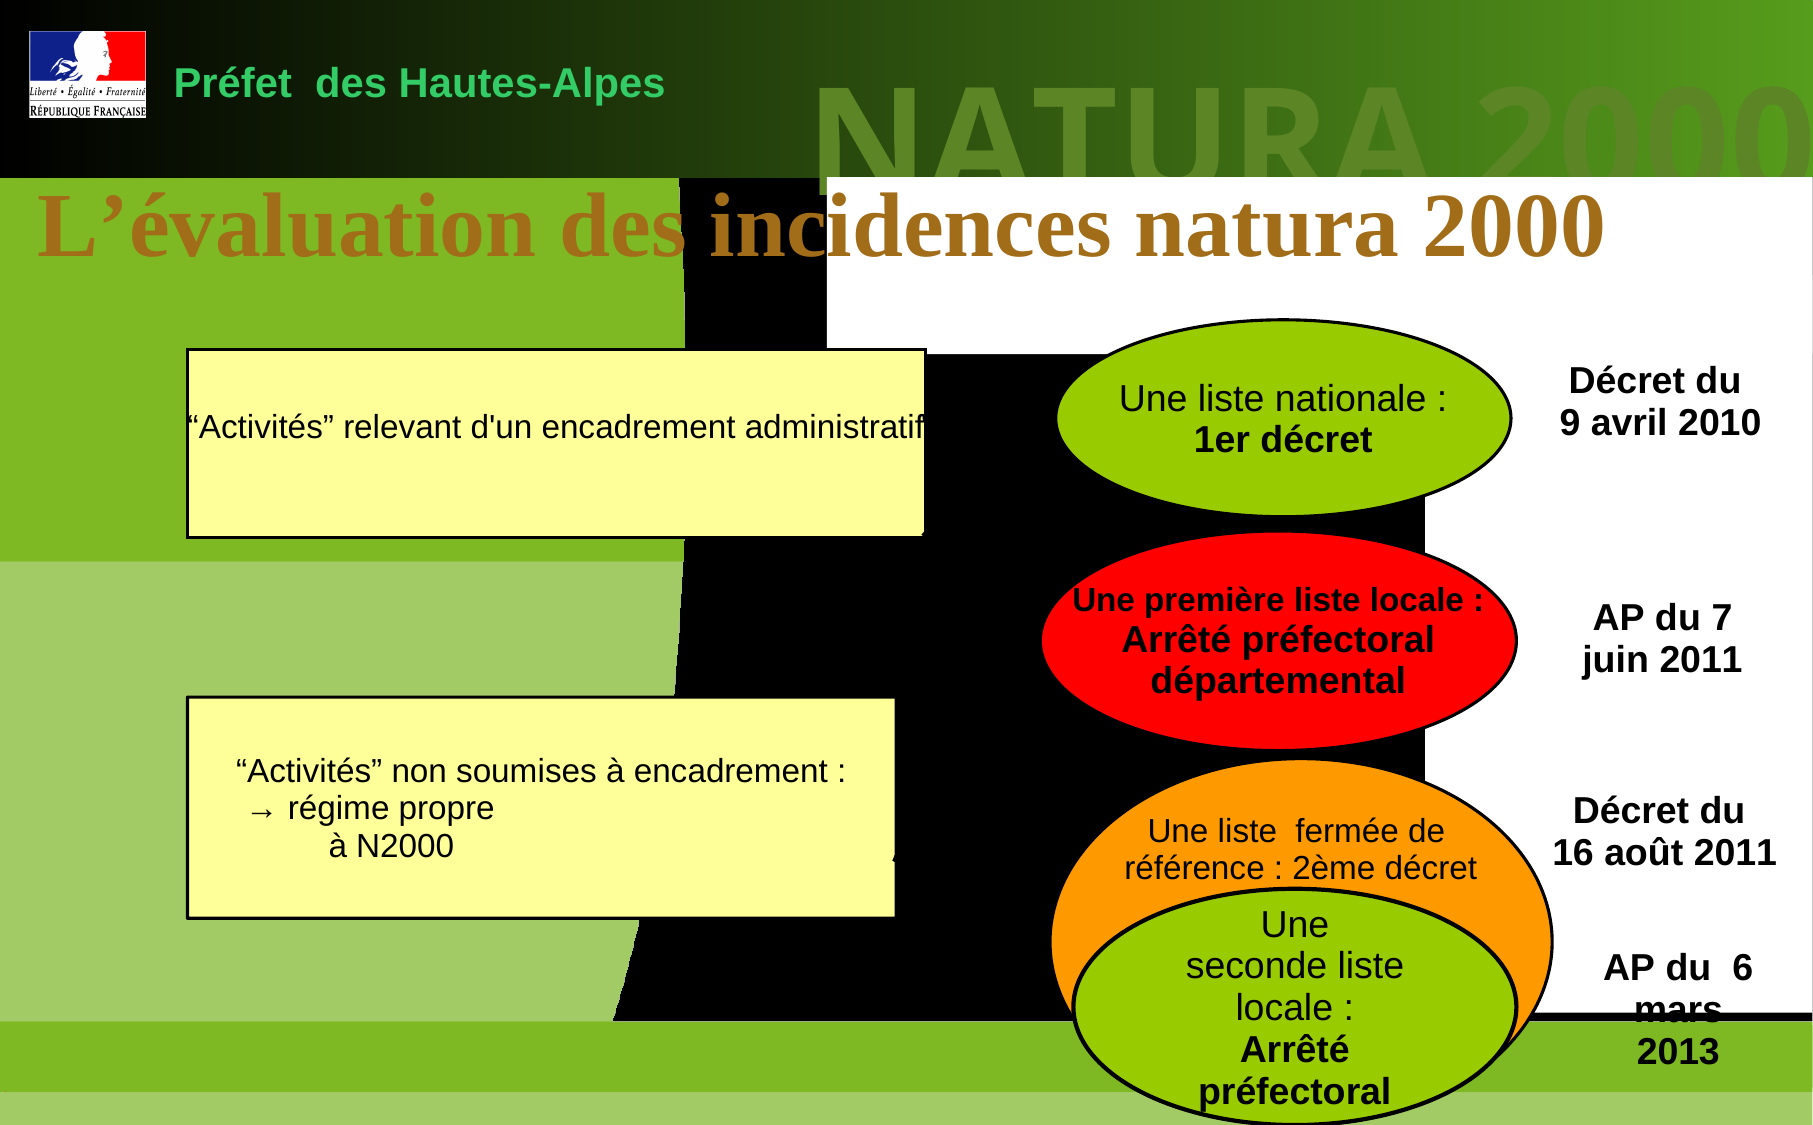

# L’évaluation des incidences natura 2000
Une liste nationale :
1er décret
“Activités” relevant d'un encadrement administratif
Décret du
9 avril 2010
Une première liste locale :
Arrêté préfectoral
départemental
AP du 7 juin 2011
“Activités” non soumises à encadrement :
 → régime propre
 à N2000
Une liste fermée de
référence : 2ème décret
Décret du
16 août 2011
Une
seconde liste locale :
Arrêté préfectoral
AP du  6 mars 2013